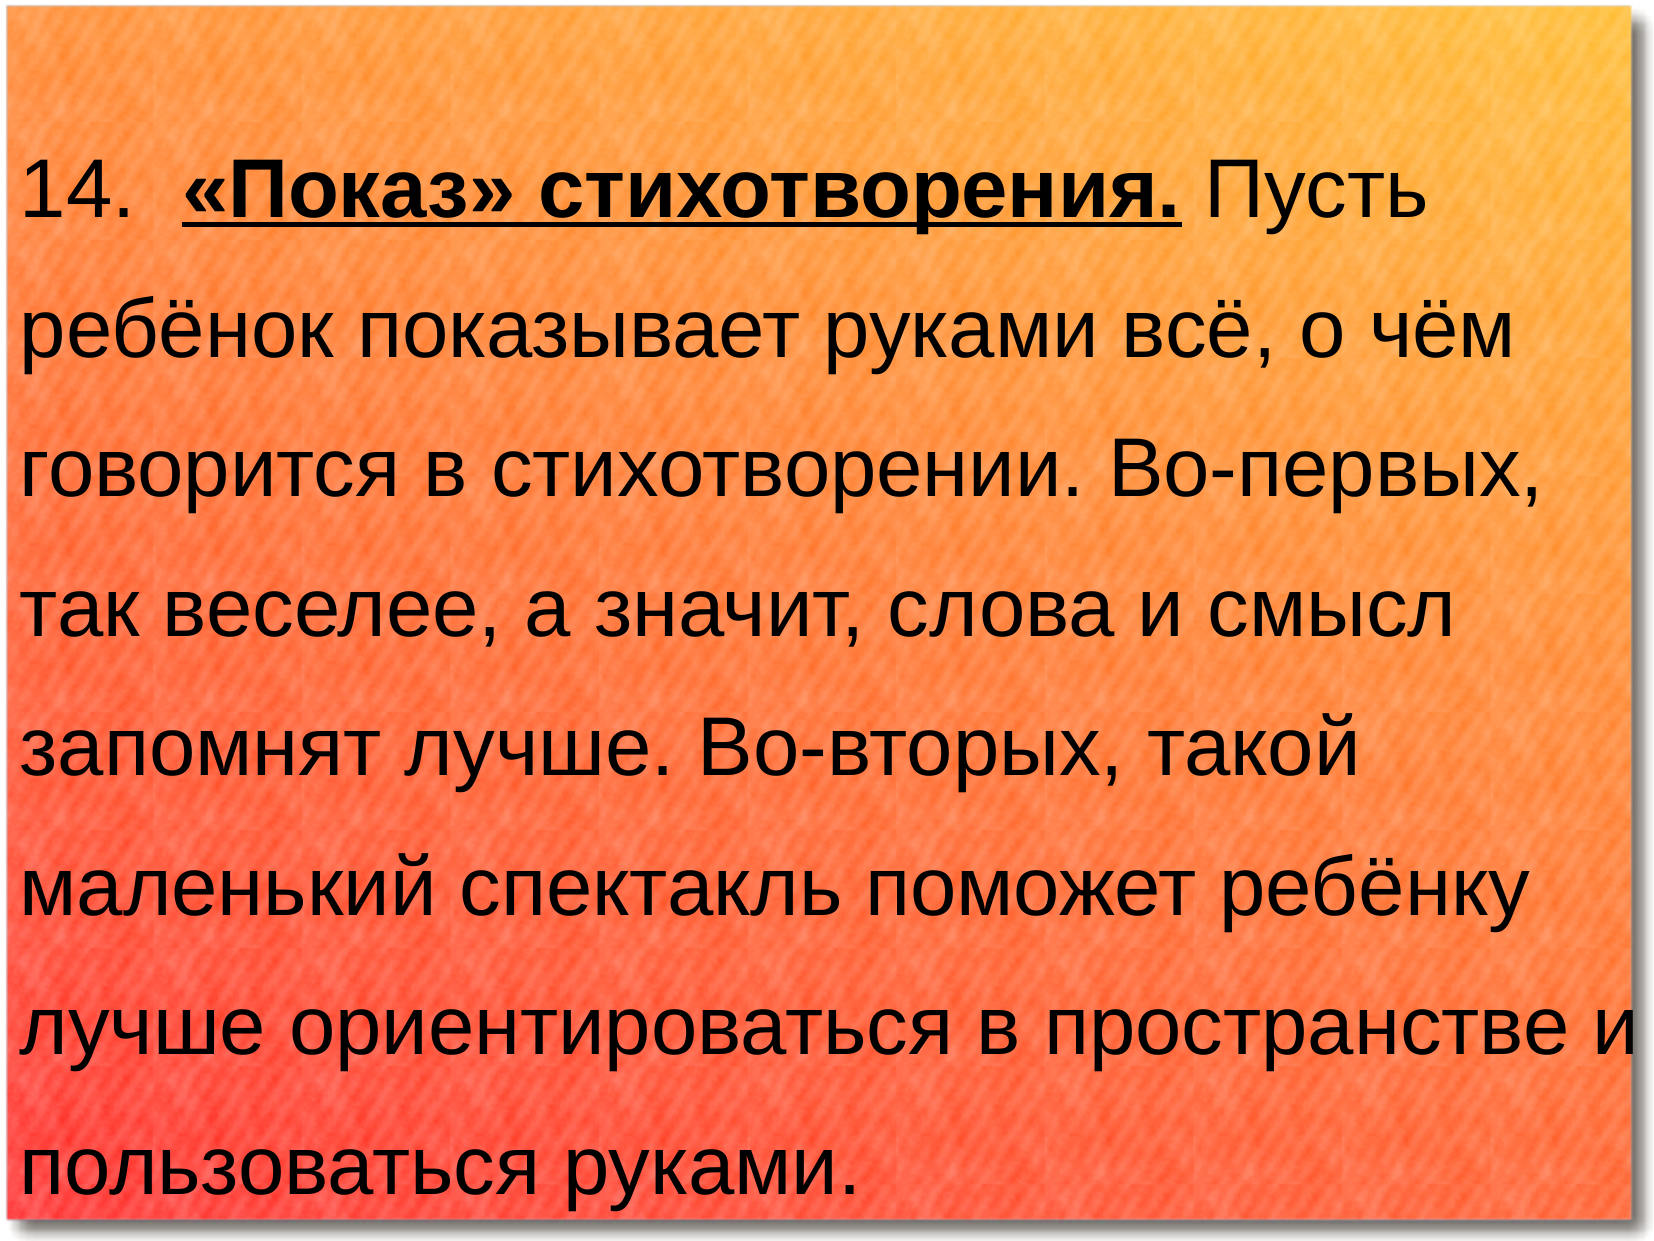

14. «Показ» стихотворения. Пусть ребёнок показывает руками всё, о чём говорится в стихотворении. Во-первых, так веселее, а значит, слова и смысл запомнят лучше. Во-вторых, такой маленький спектакль поможет ребёнку лучше ориентироваться в пространстве и пользоваться руками.